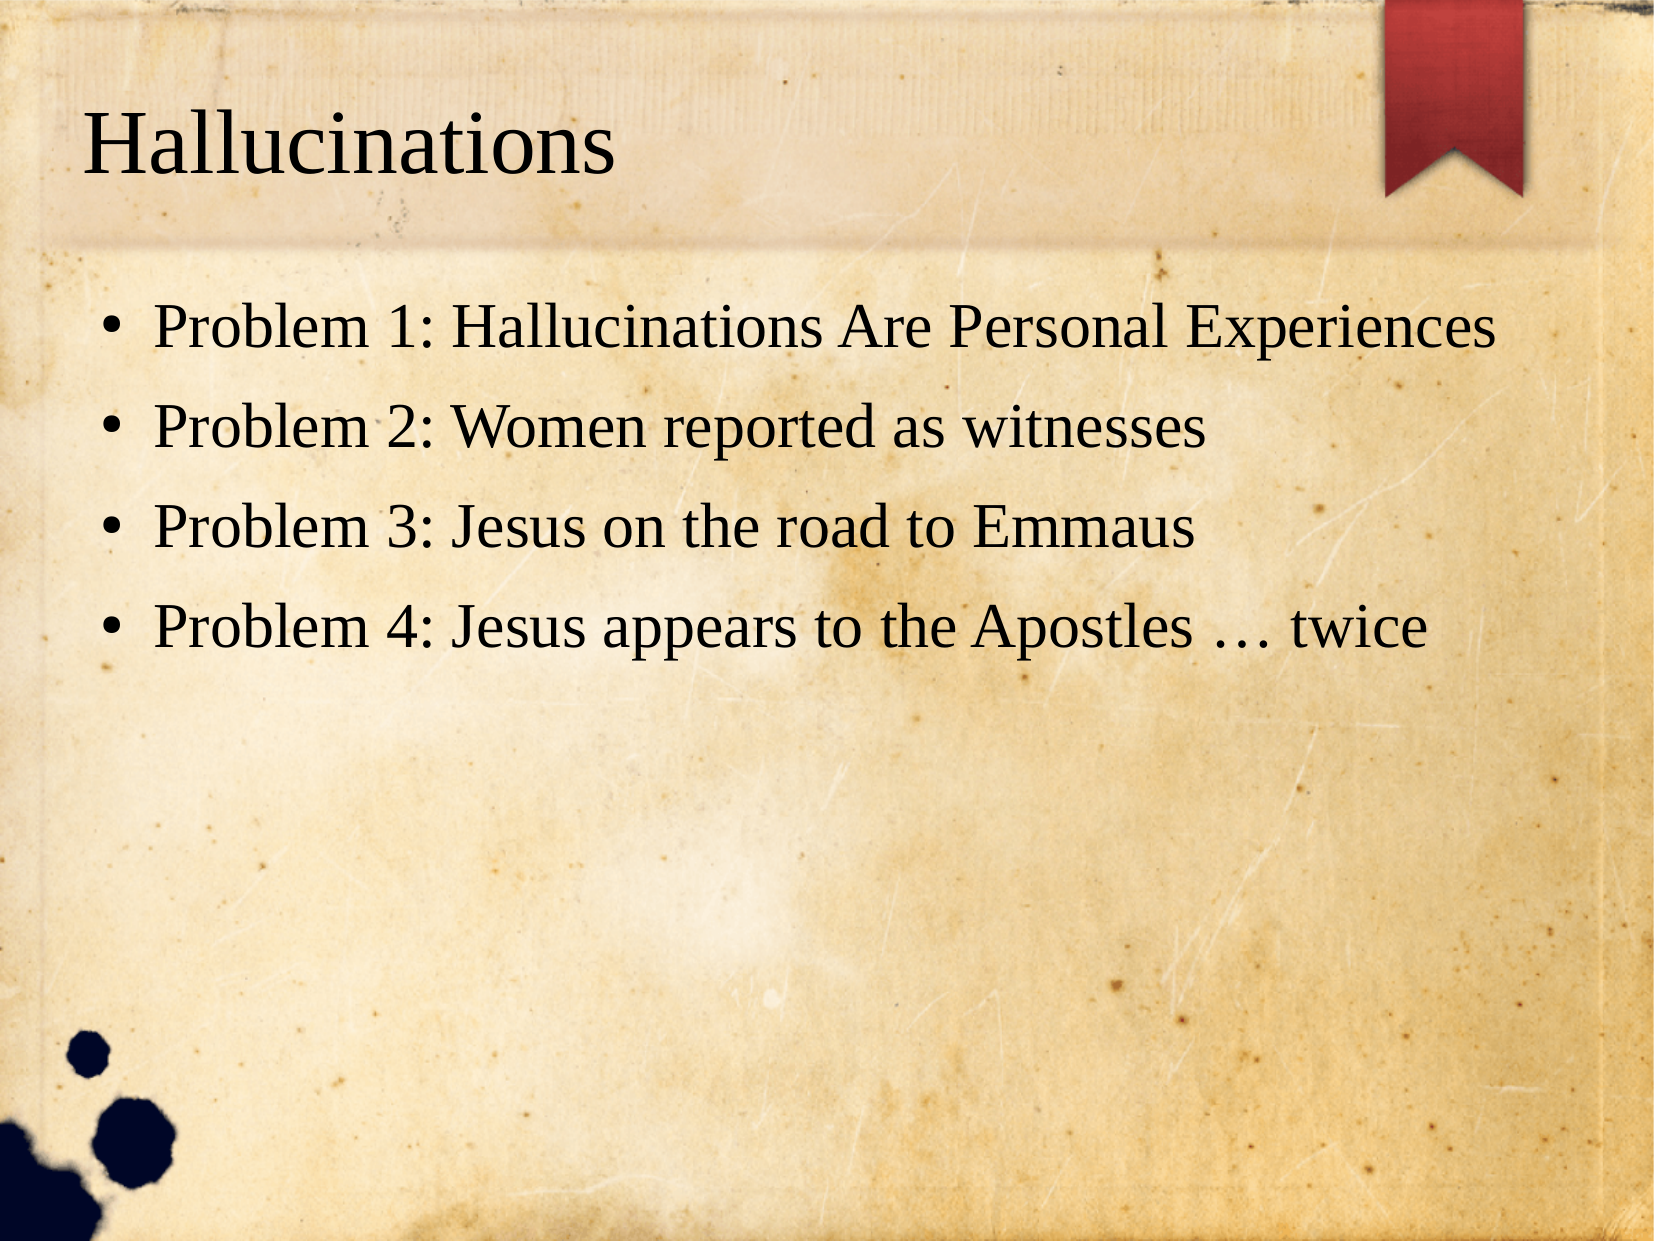

# Hallucinations
Problem 1: Hallucinations Are Personal Experiences
Problem 2: Women reported as witnesses
Problem 3: Jesus on the road to Emmaus
Problem 4: Jesus appears to the Apostles … twice